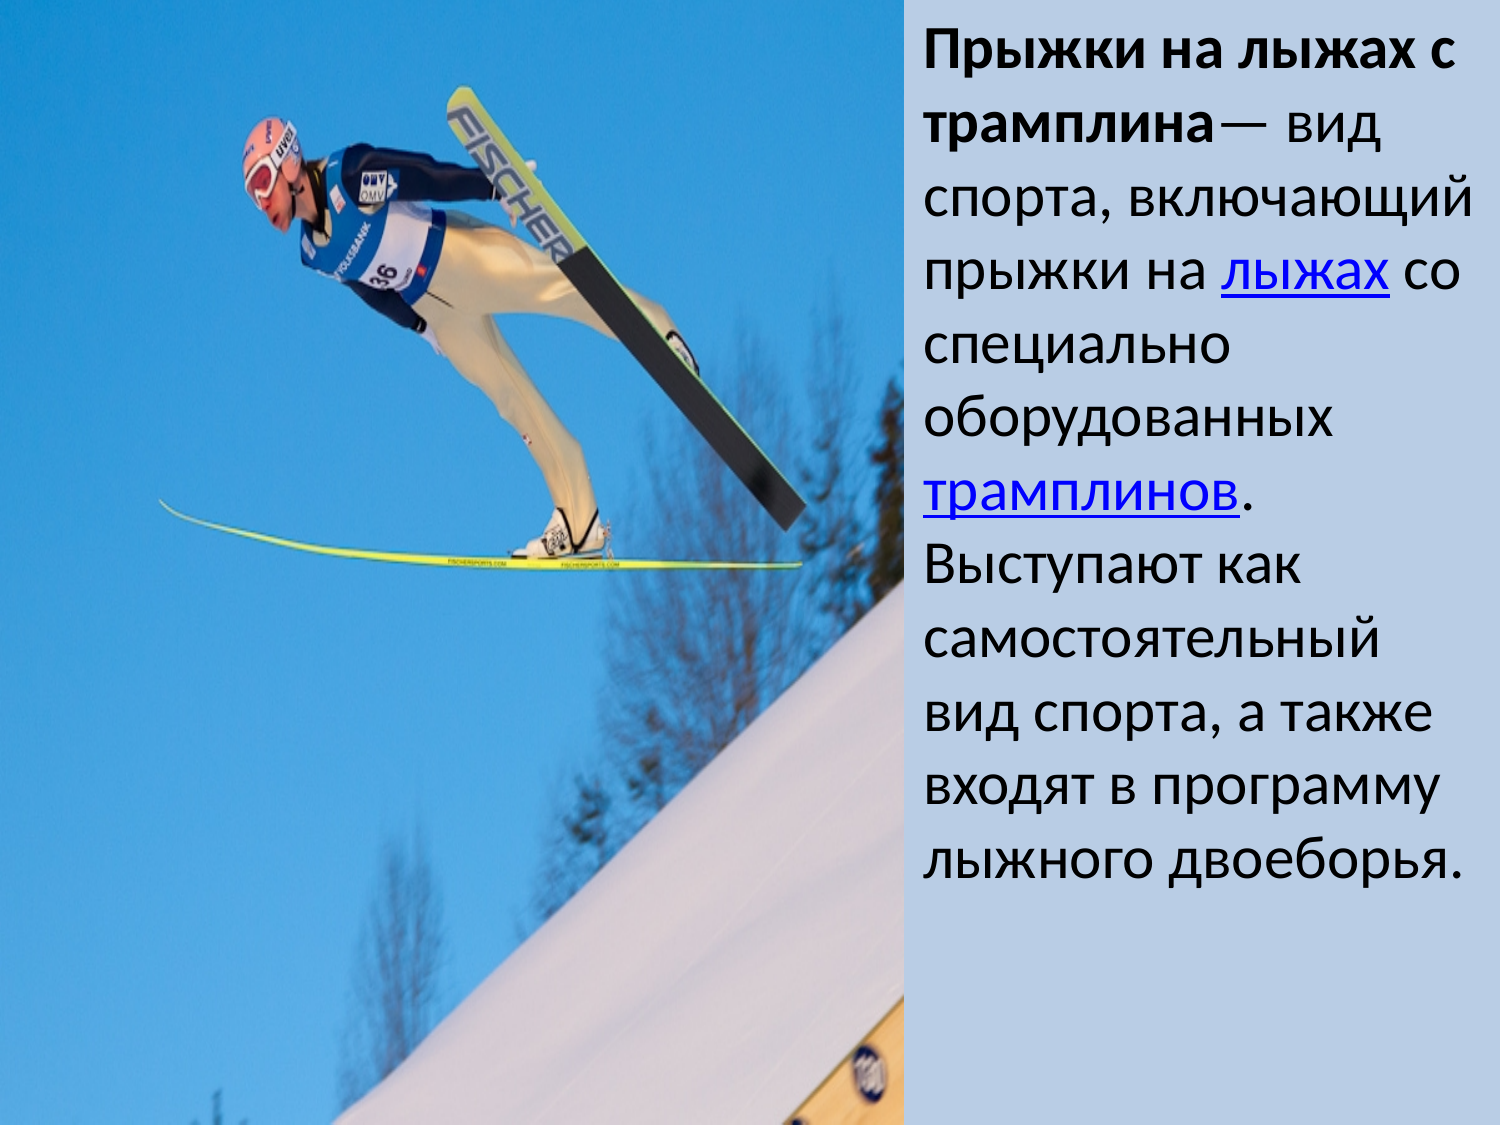

# Прыжки на лыжах с трамплина— вид спорта, включающий прыжки на лыжах со специально оборудованных трамплинов. Выступают как самостоятельный вид спорта, а также входят в программу лыжного двоеборья.